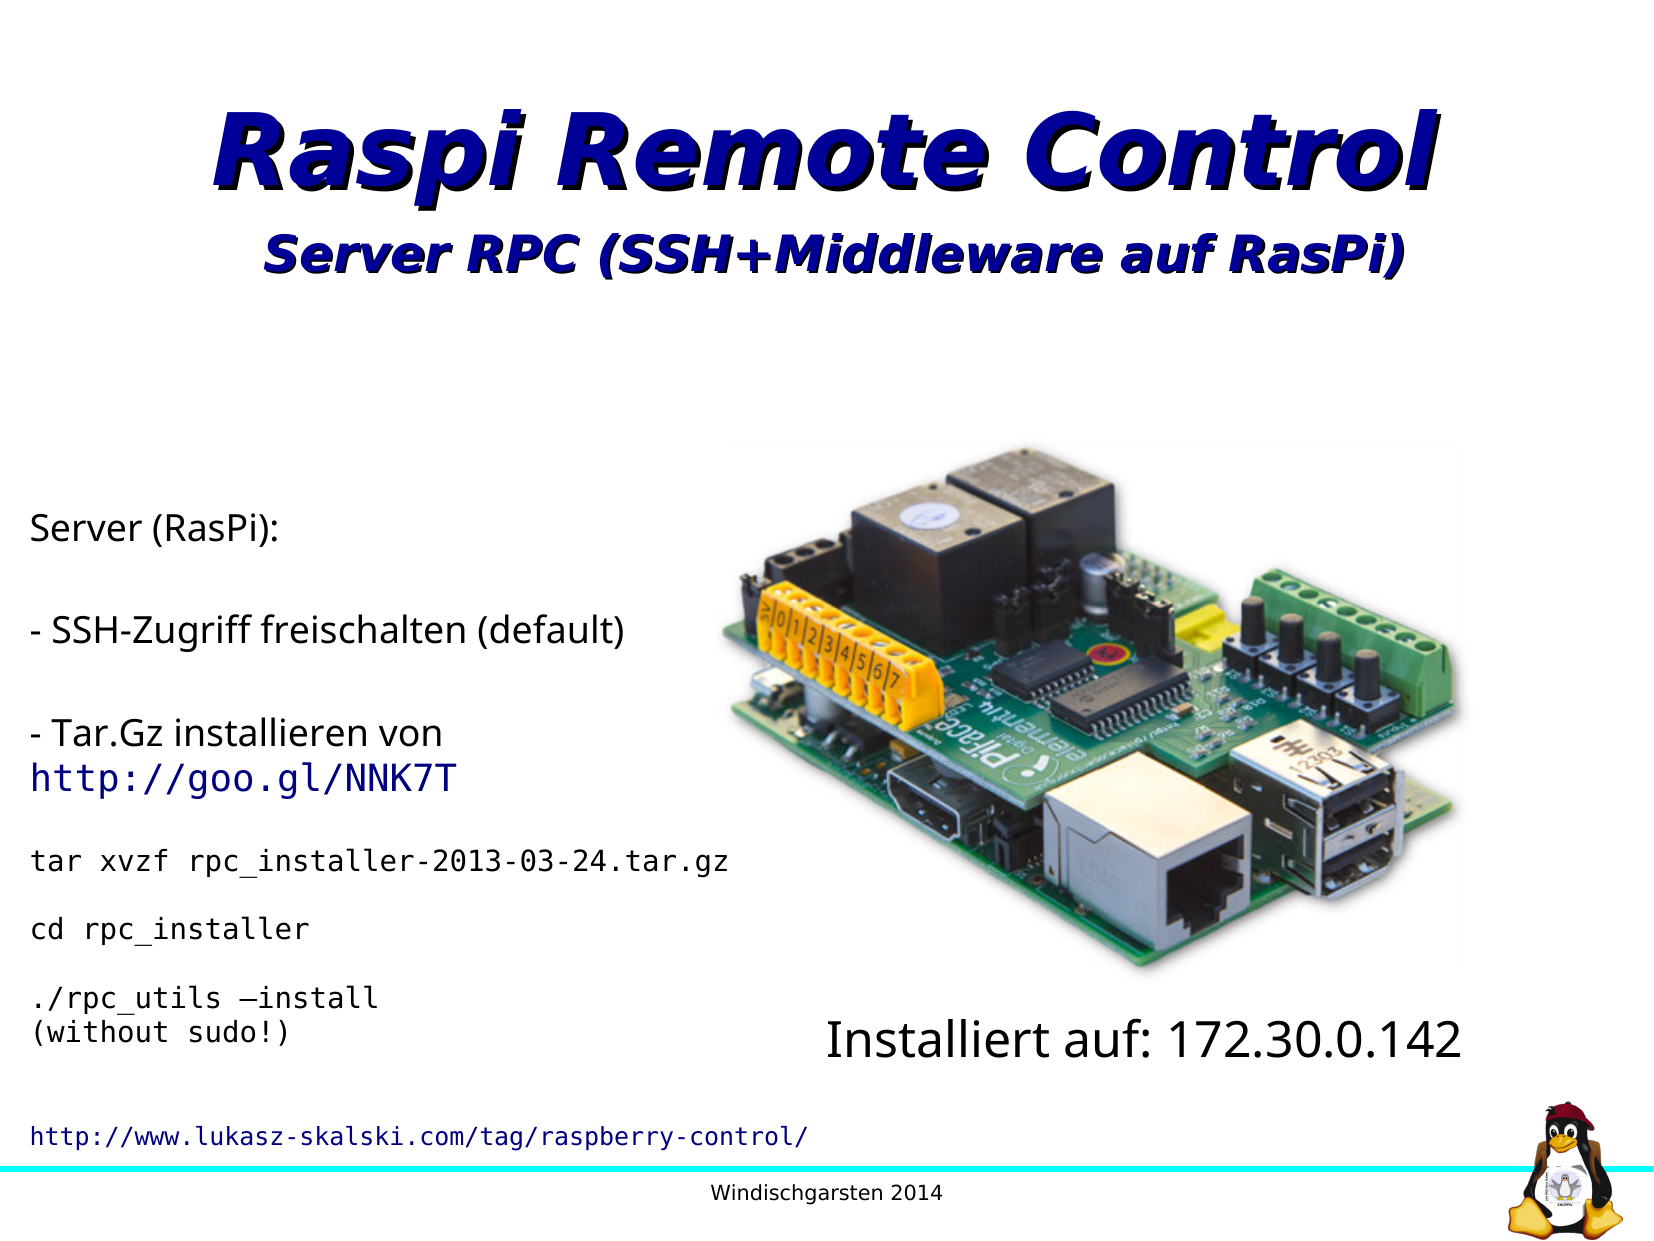

# Raspi Remote Control Server RPC (SSH+Middleware auf RasPi)
Server (RasPi):
- SSH-Zugriff freischalten (default)
- Tar.Gz installieren von http://goo.gl/NNK7T
tar xvzf rpc_installer-2013-03-24.tar.gz
cd rpc_installer
./rpc_utils –install
(without sudo!)
Installiert auf: 172.30.0.142
http://www.lukasz-skalski.com/tag/raspberry-control/